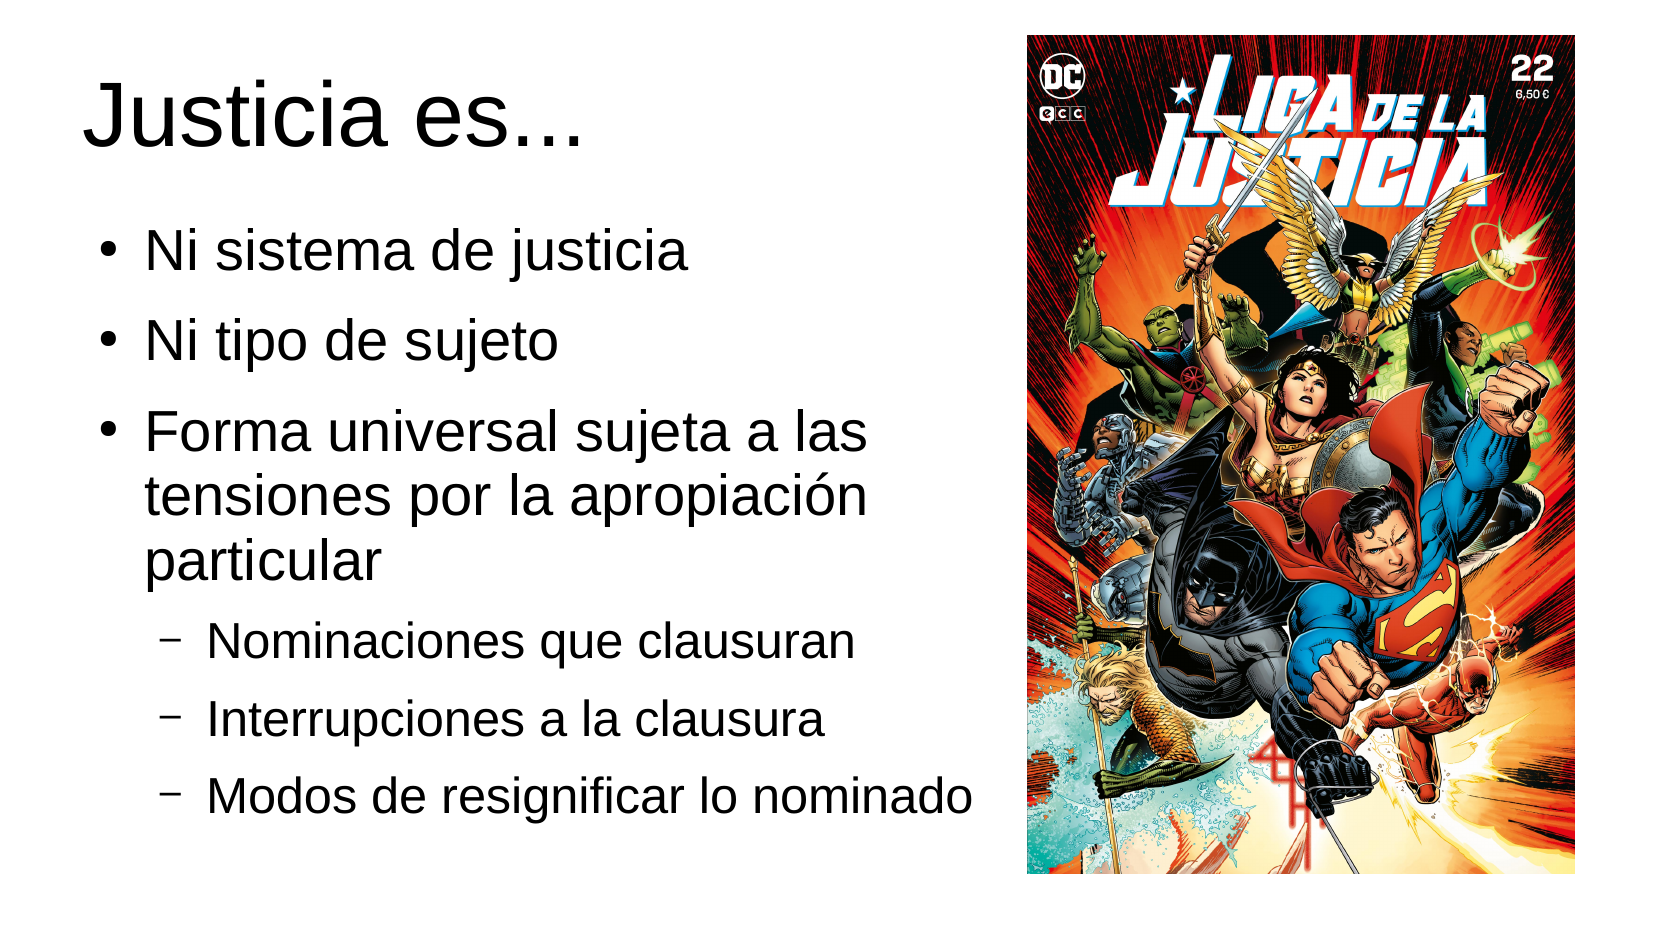

# Justicia es...
Ni sistema de justicia
Ni tipo de sujeto
Forma universal sujeta a las tensiones por la apropiación particular
Nominaciones que clausuran
Interrupciones a la clausura
Modos de resignificar lo nominado